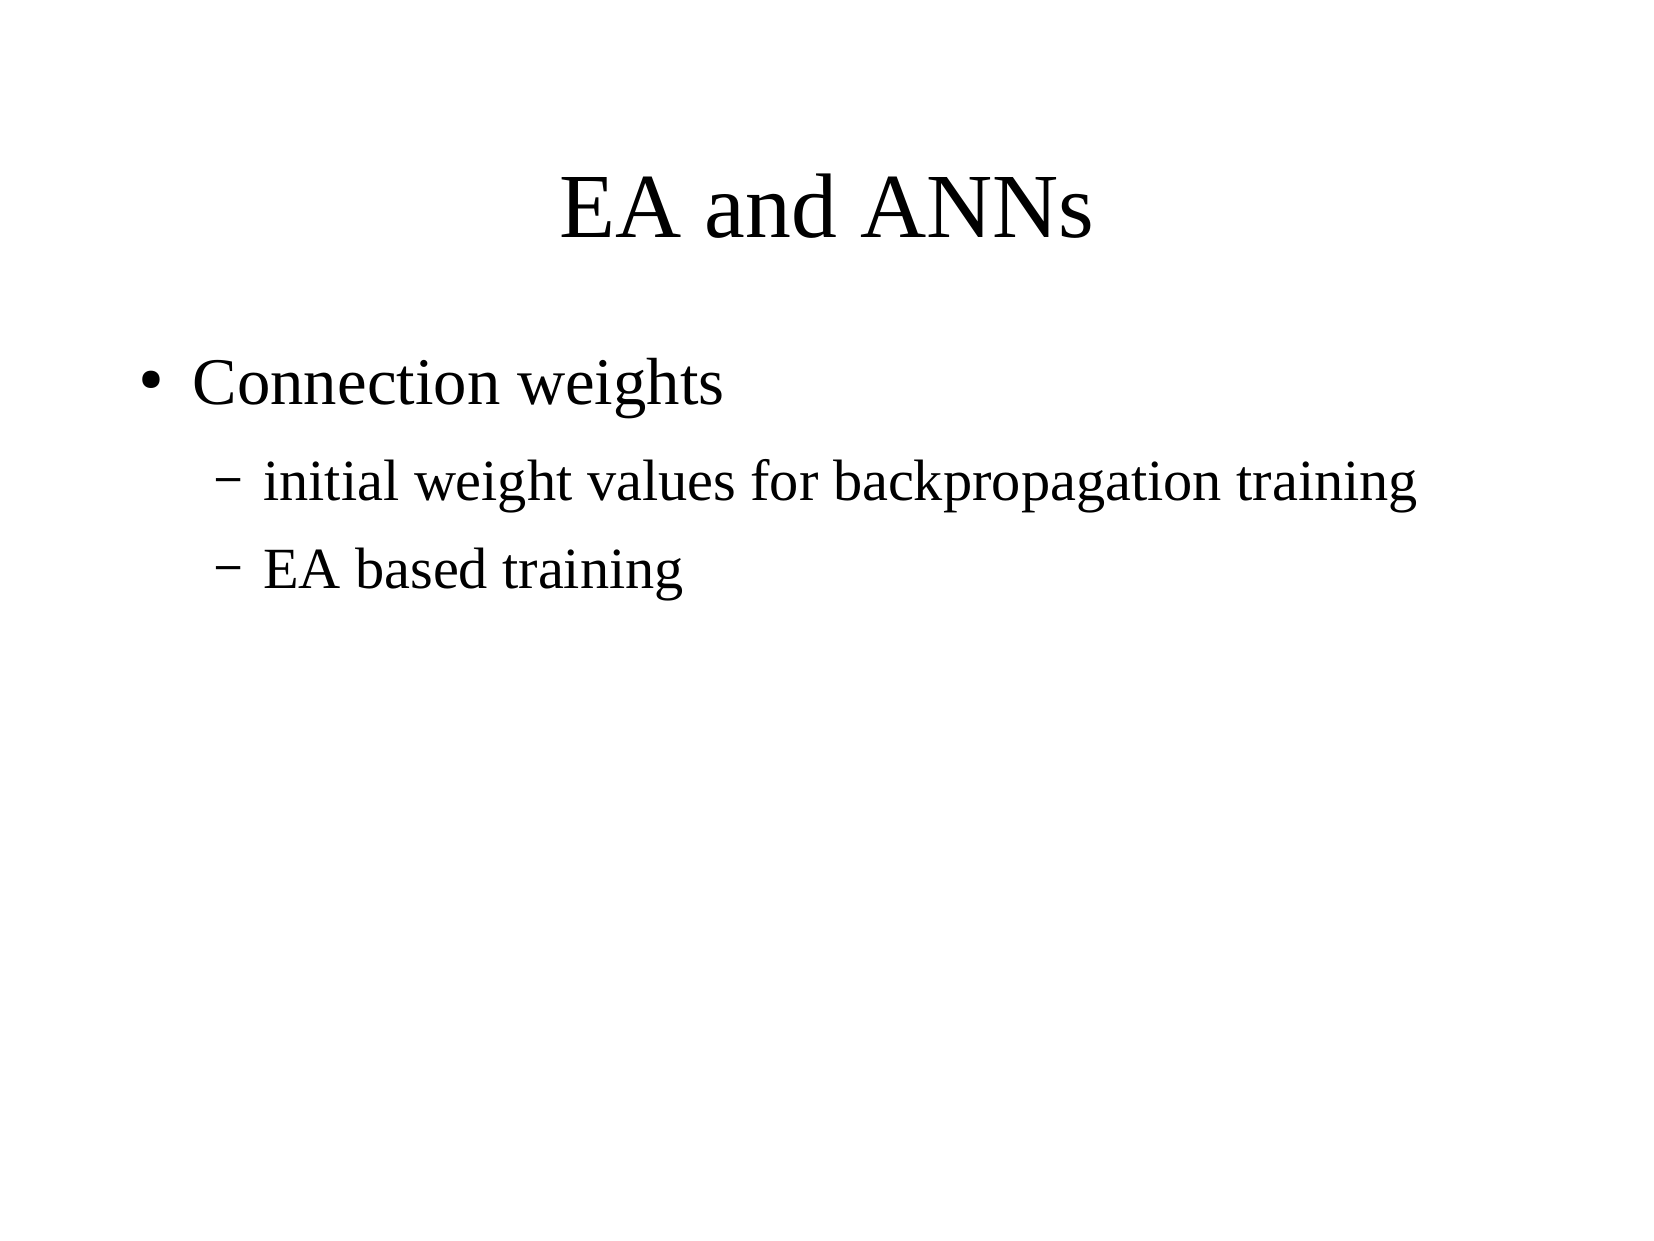

# EA and ANNs
Connection weights
initial weight values for backpropagation training
EA based training